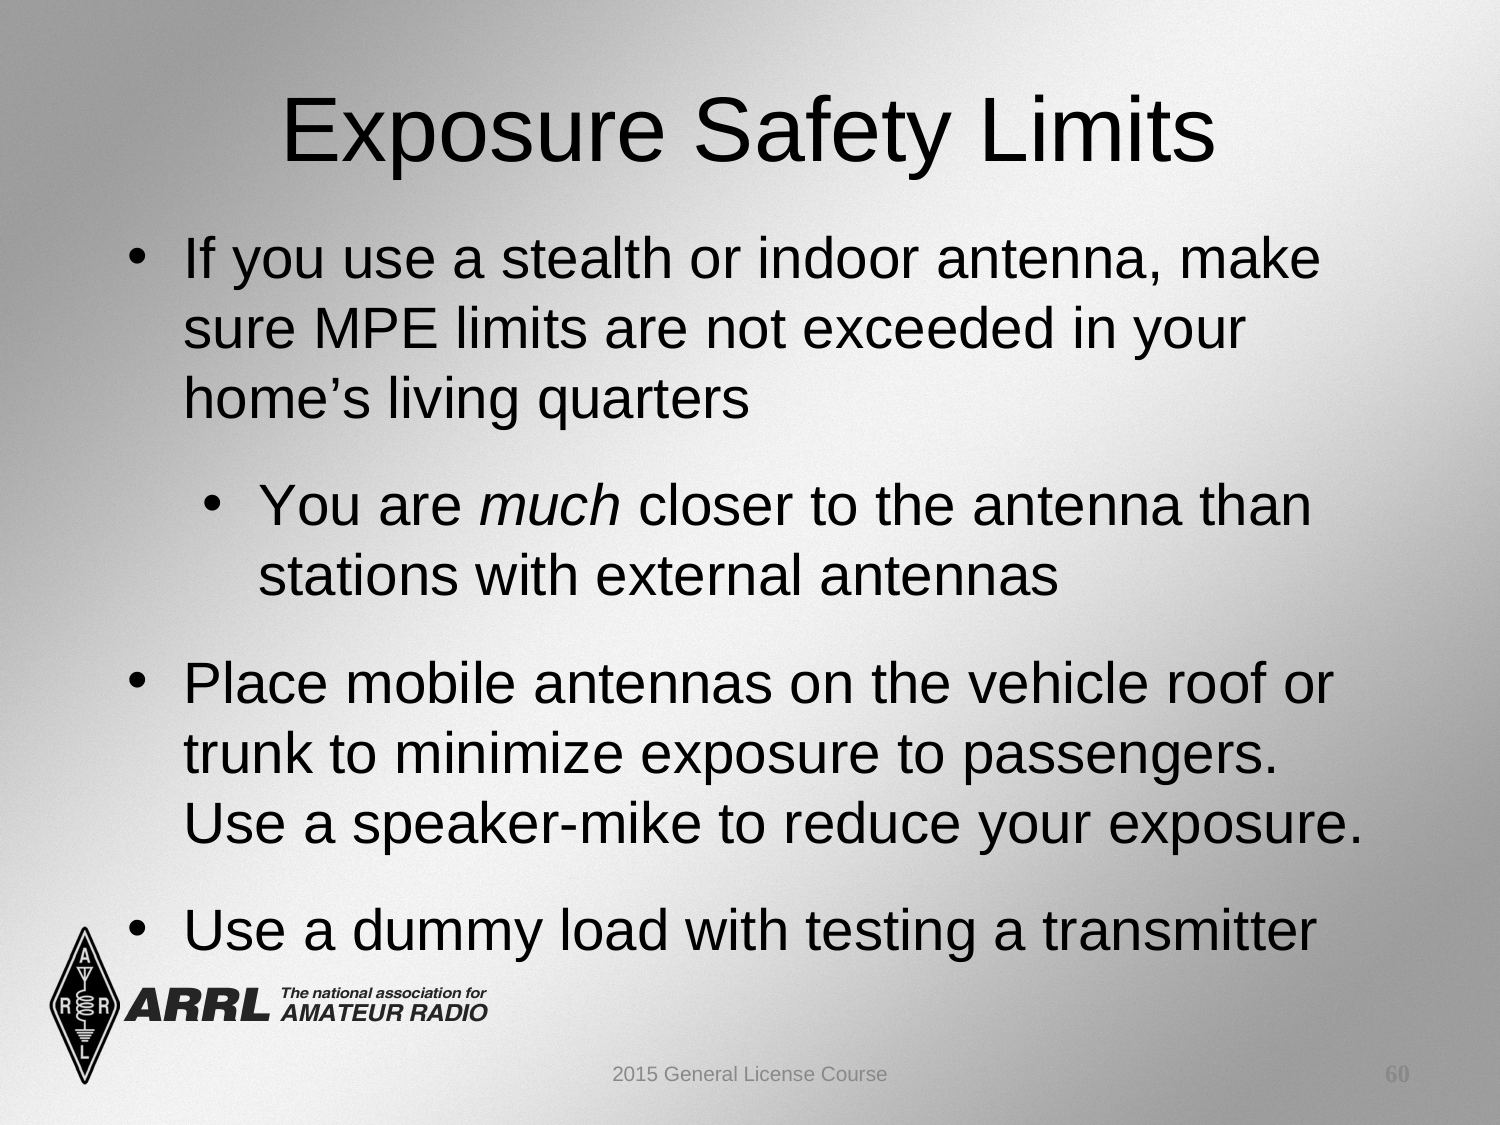

Exposure Safety Limits
If you use a stealth or indoor antenna, make sure MPE limits are not exceeded in your home’s living quarters
You are much closer to the antenna than stations with external antennas
Place mobile antennas on the vehicle roof or trunk to minimize exposure to passengers. Use a speaker-mike to reduce your exposure.
Use a dummy load with testing a transmitter
2015 General License Course